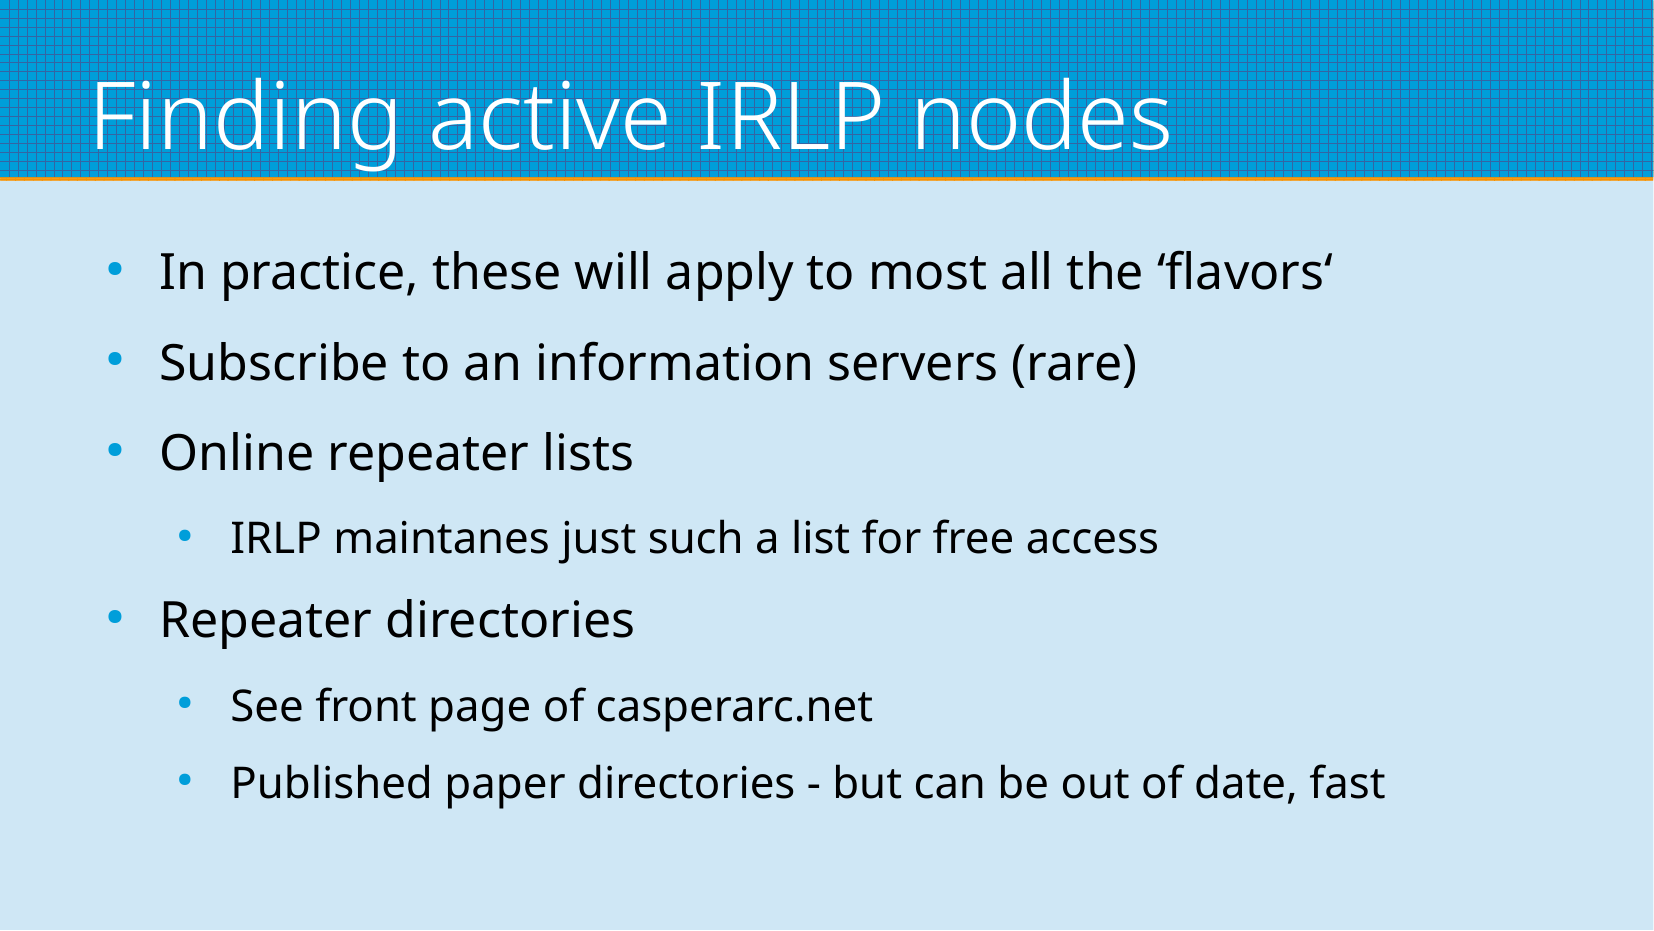

# Finding active IRLP nodes
In practice, these will apply to most all the ‘flavors‘
Subscribe to an information servers (rare)
Online repeater lists
IRLP maintanes just such a list for free access
Repeater directories
See front page of casperarc.net
Published paper directories - but can be out of date, fast